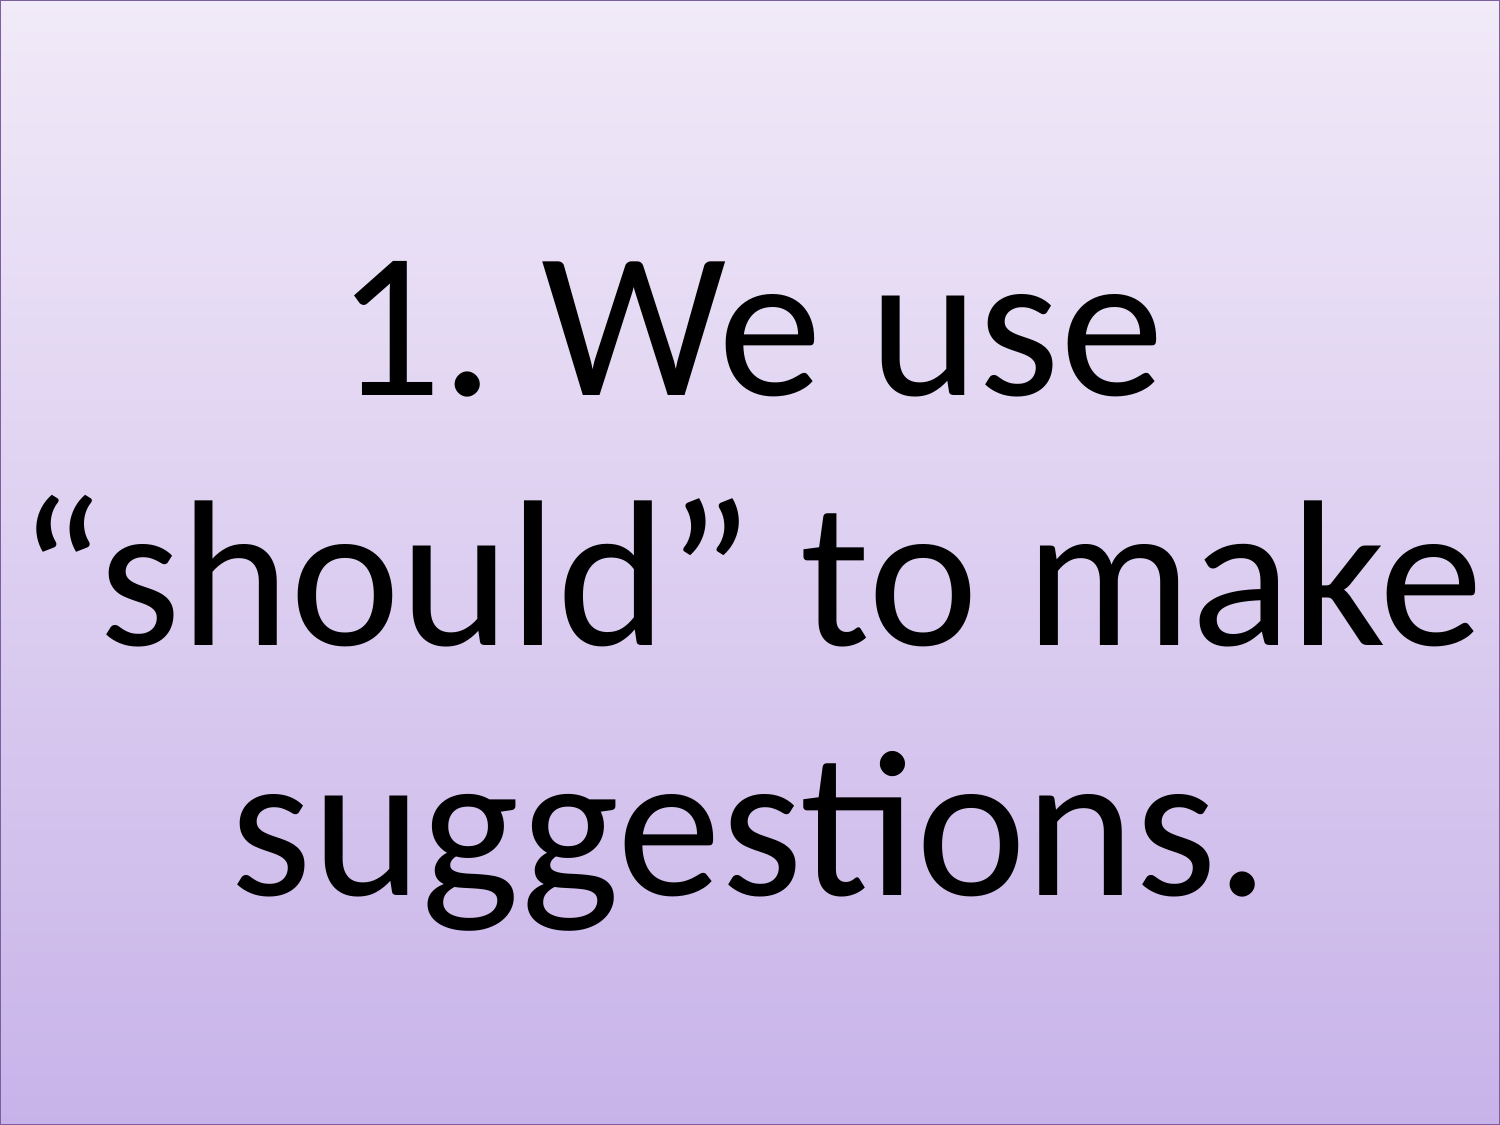

# 1. We use “should” to make suggestions.